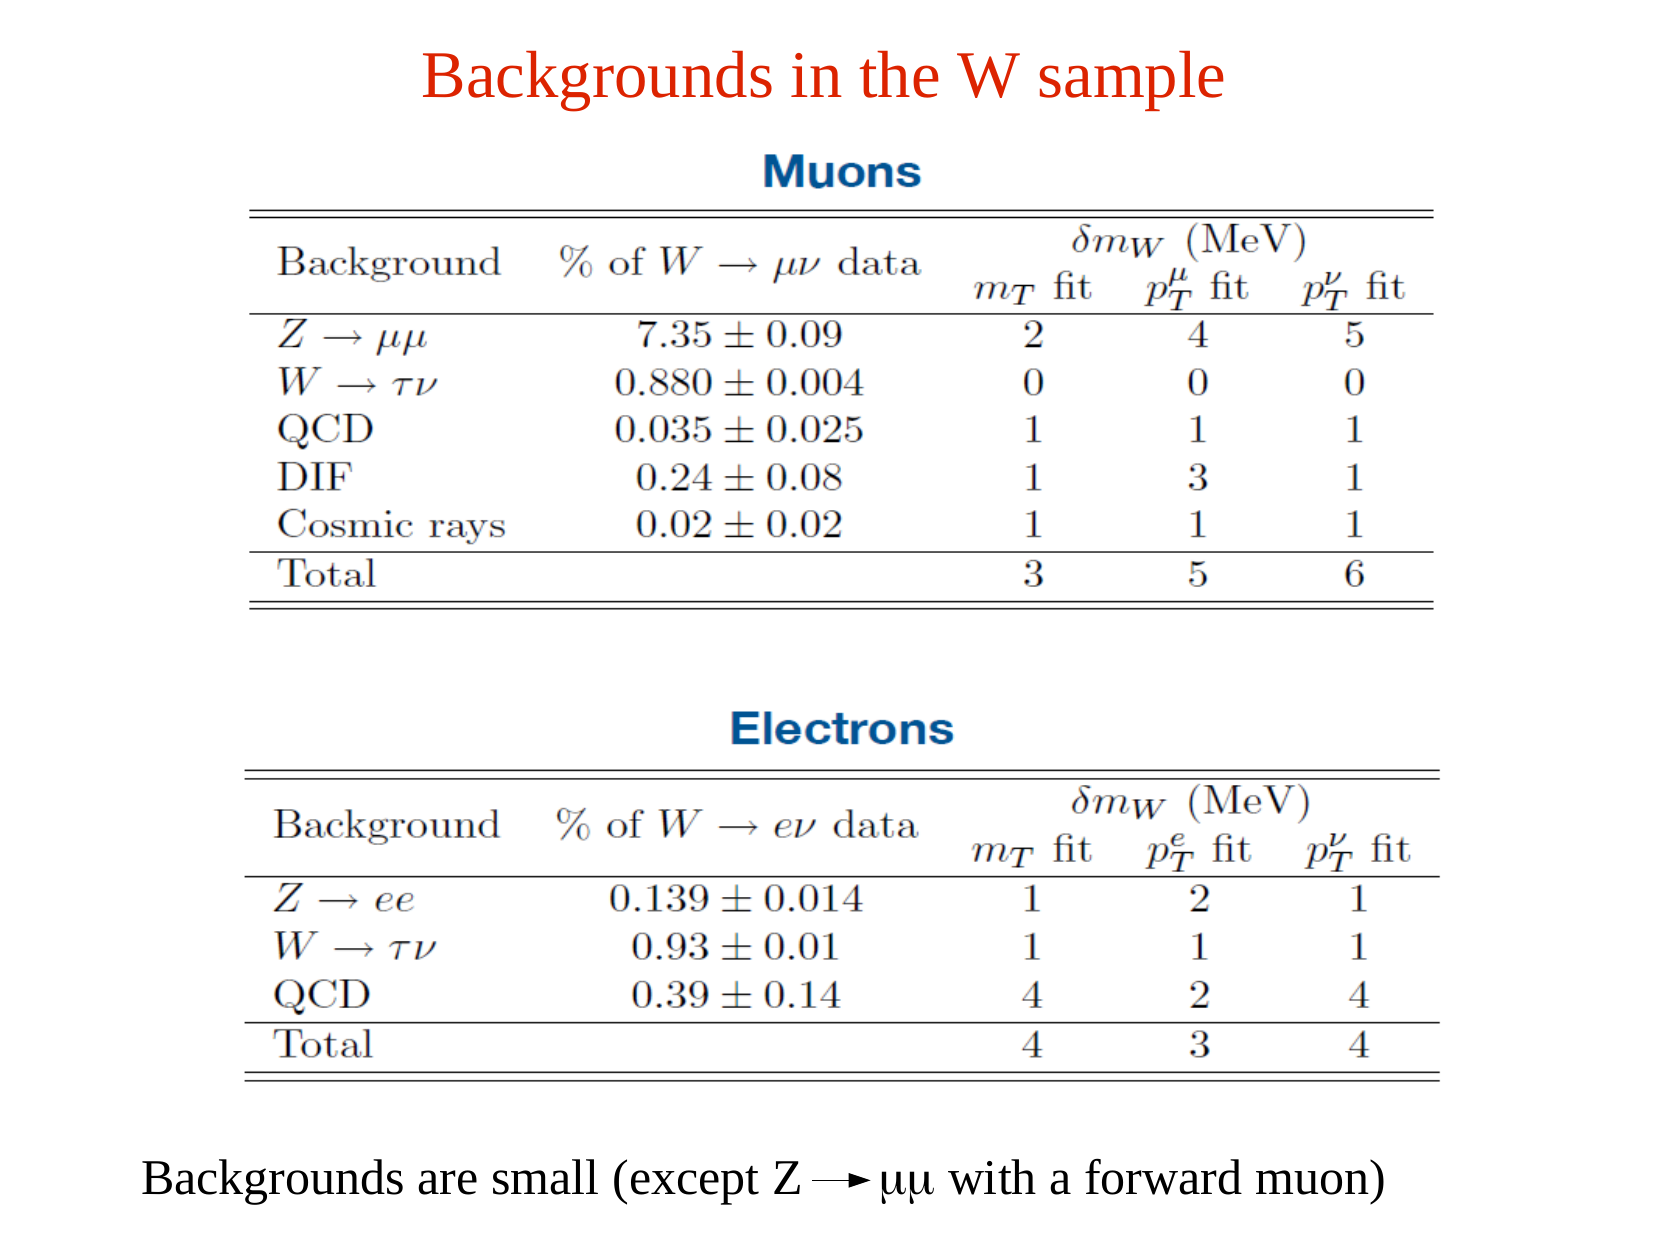

# Backgrounds in the W sample
Backgrounds are small (except Z μμ with a forward muon)